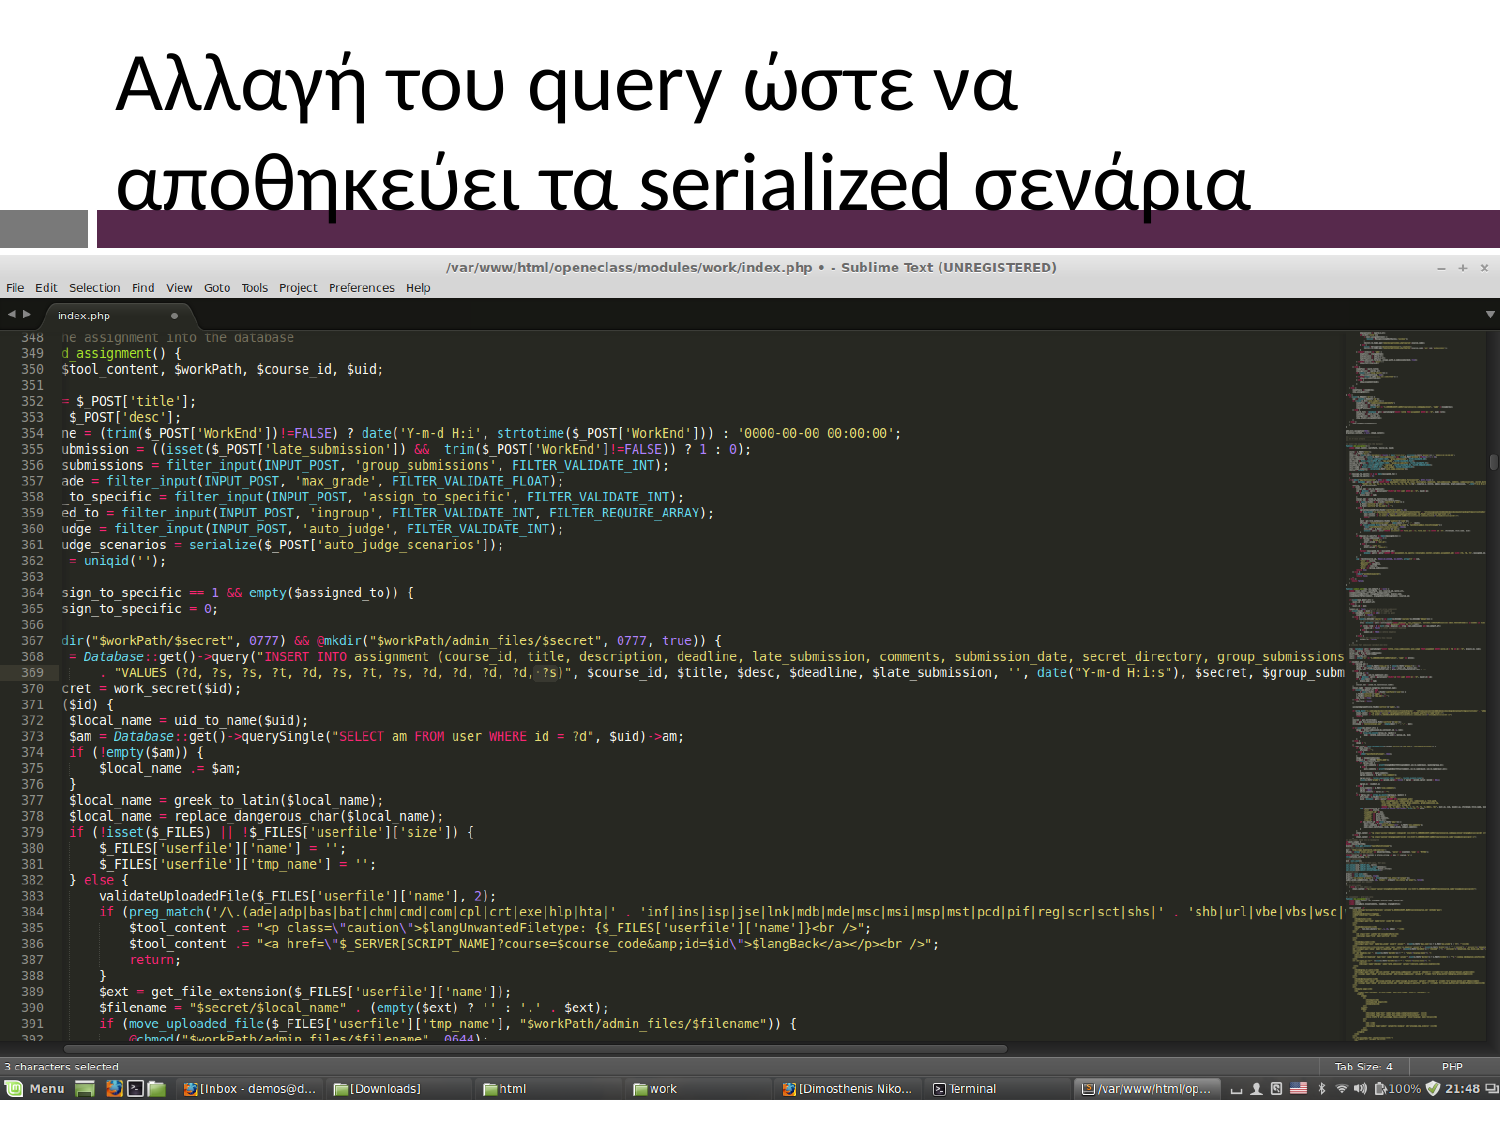

# Αλλαγή του query ώστε να αποθηκεύει τα serialized σενάρια